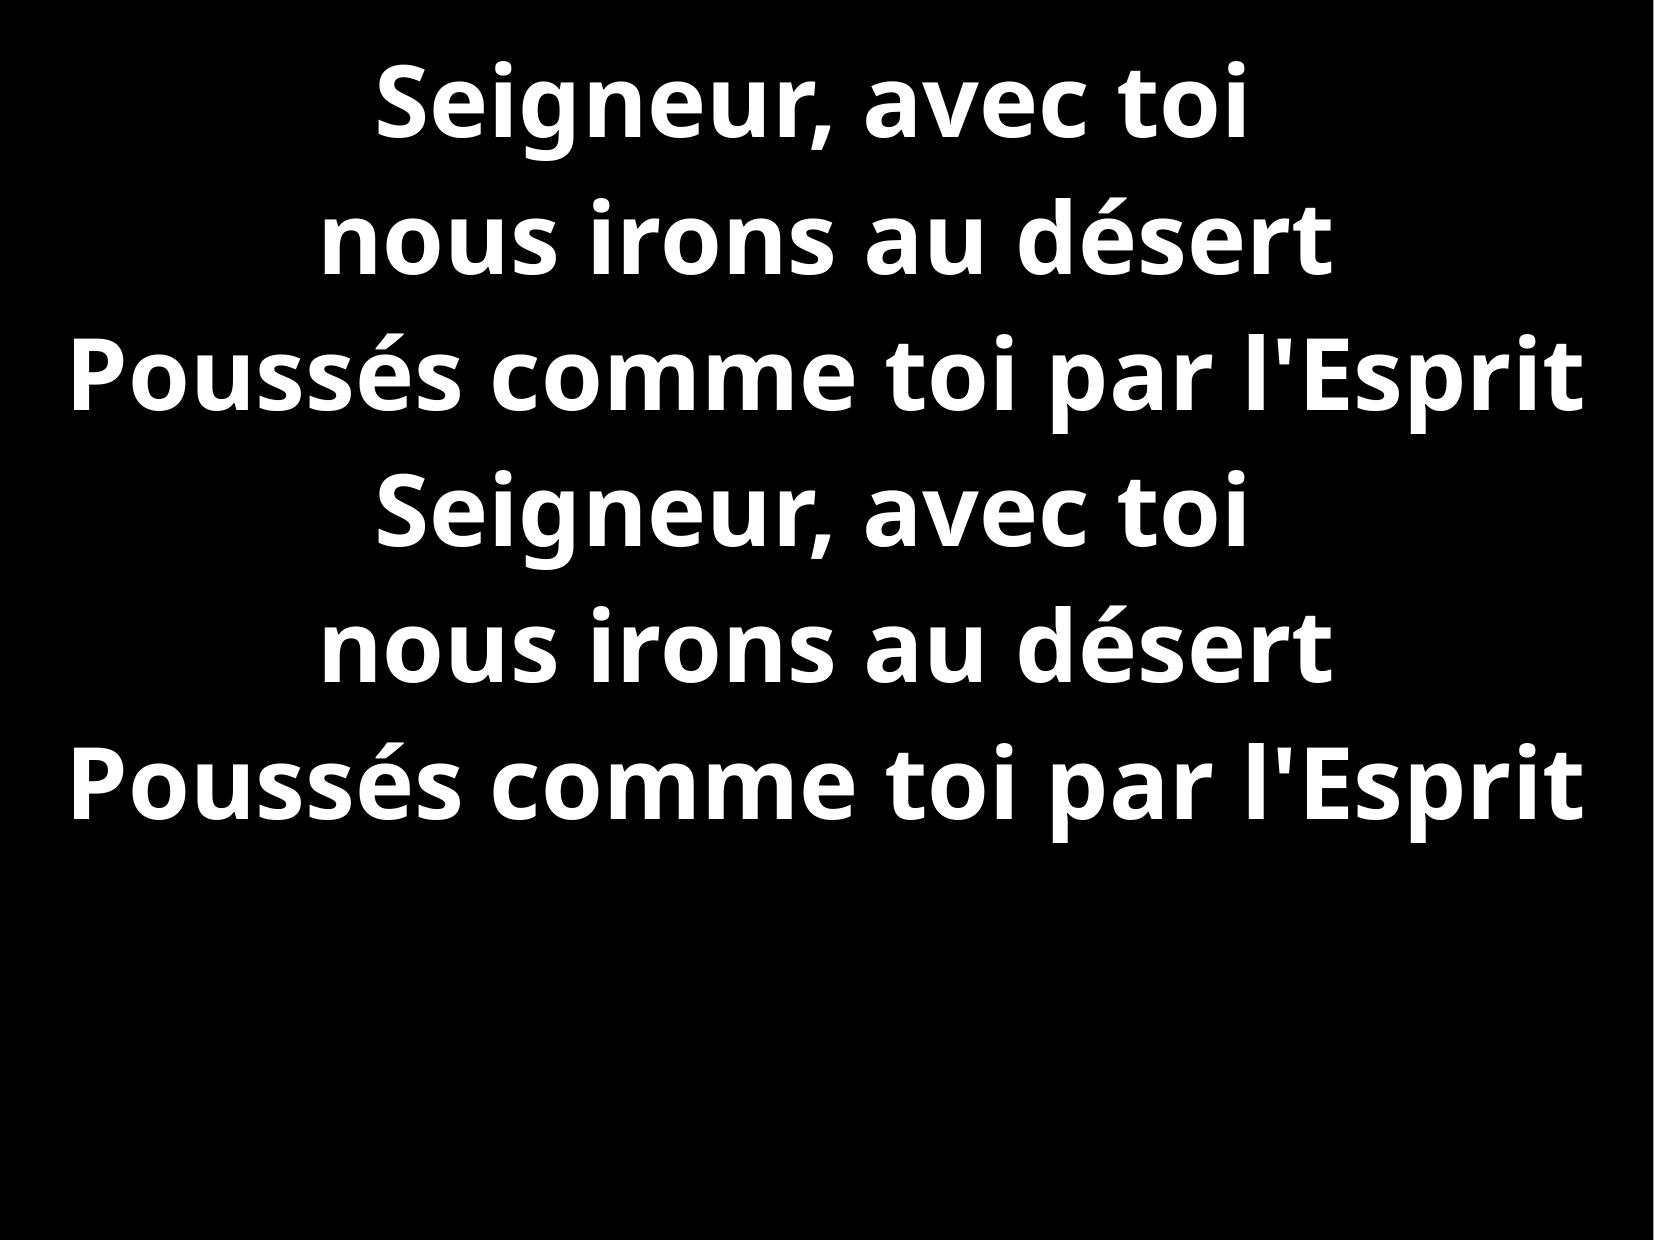

Seigneur, avec toi
nous irons au désert
Poussés comme toi par l'Esprit
Seigneur, avec toi
nous irons au désert
Poussés comme toi par l'Esprit